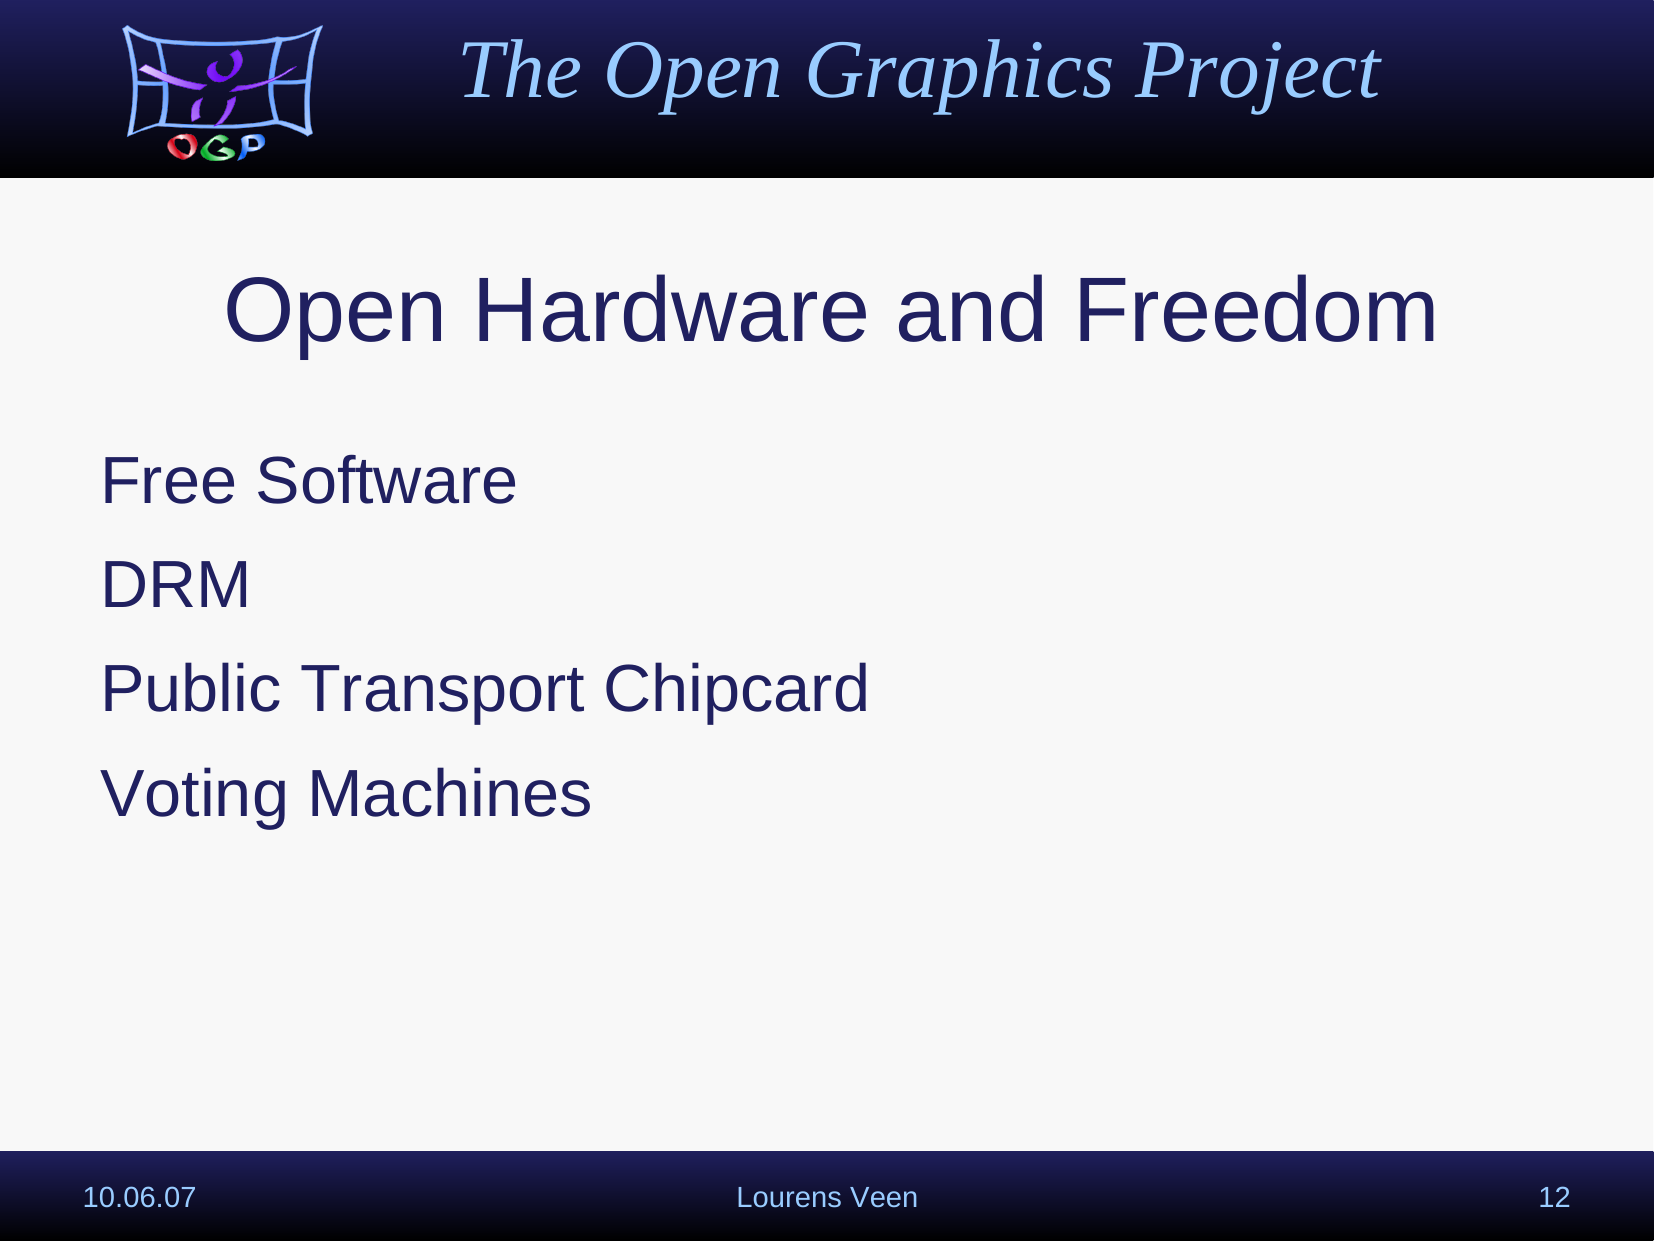

# Open Hardware and Freedom
Free Software
DRM
Public Transport Chipcard
Voting Machines
10.06.07
Lourens Veen
12